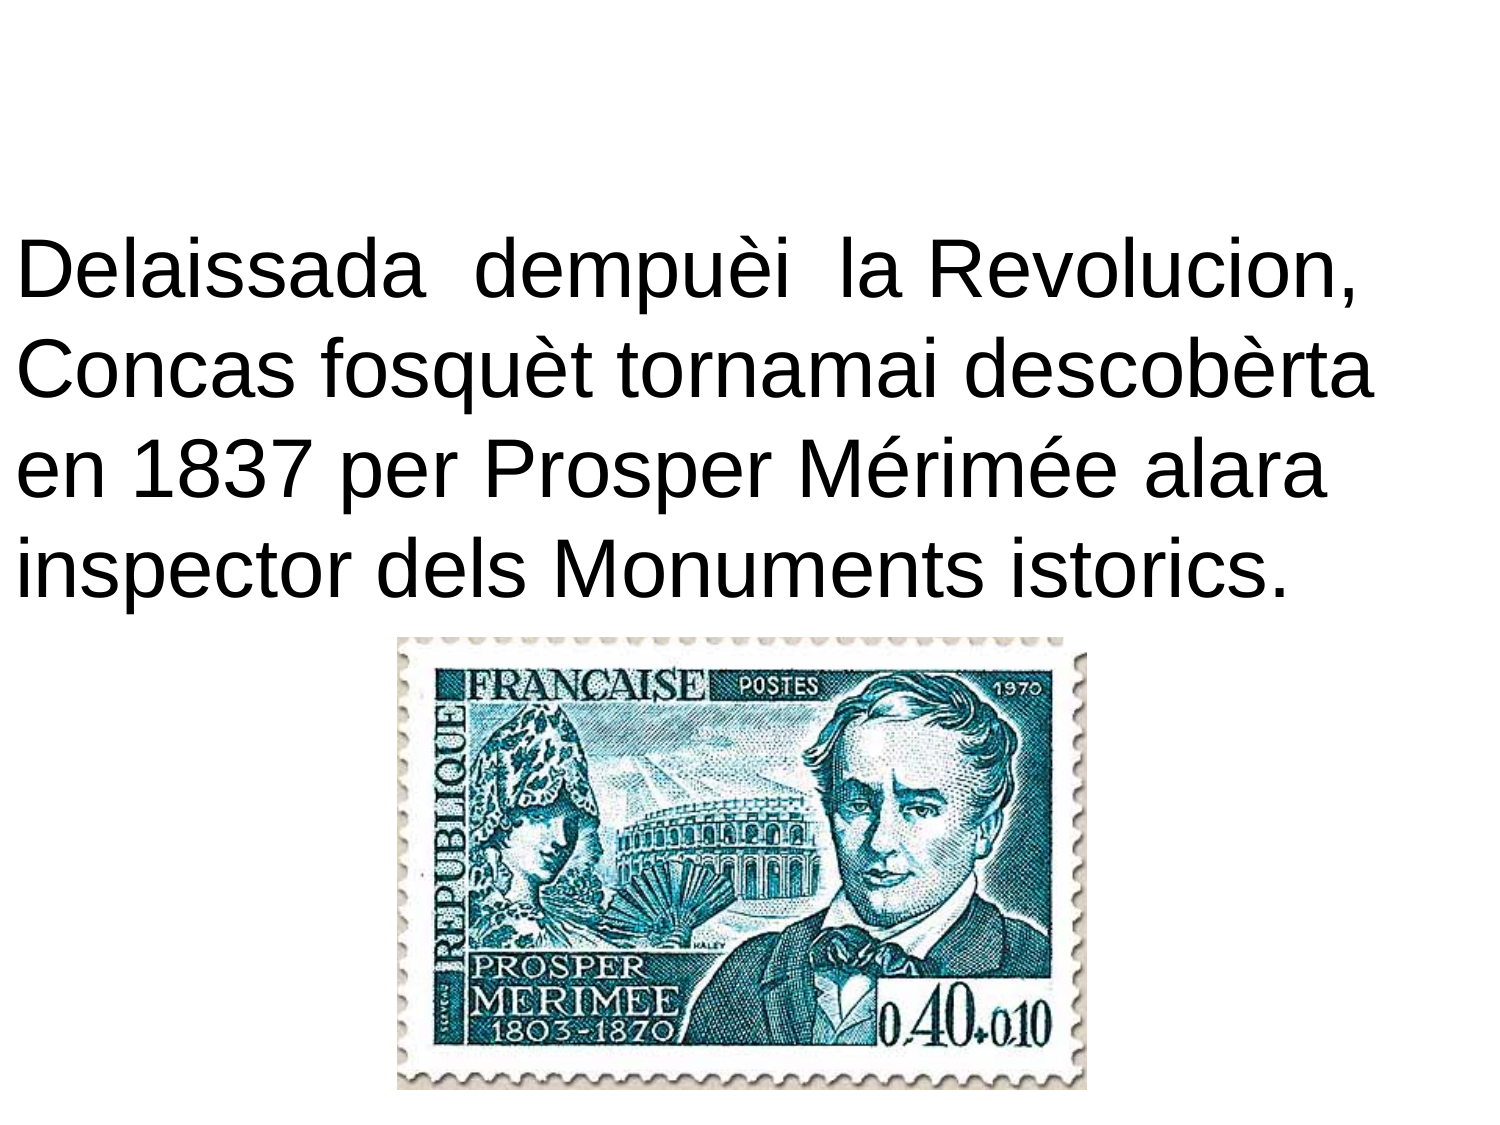

Delaissada dempuèi la Revolucion, Concas fosquèt tornamai descobèrta en 1837 per Prosper Mérimée alara inspector dels Monuments istorics.